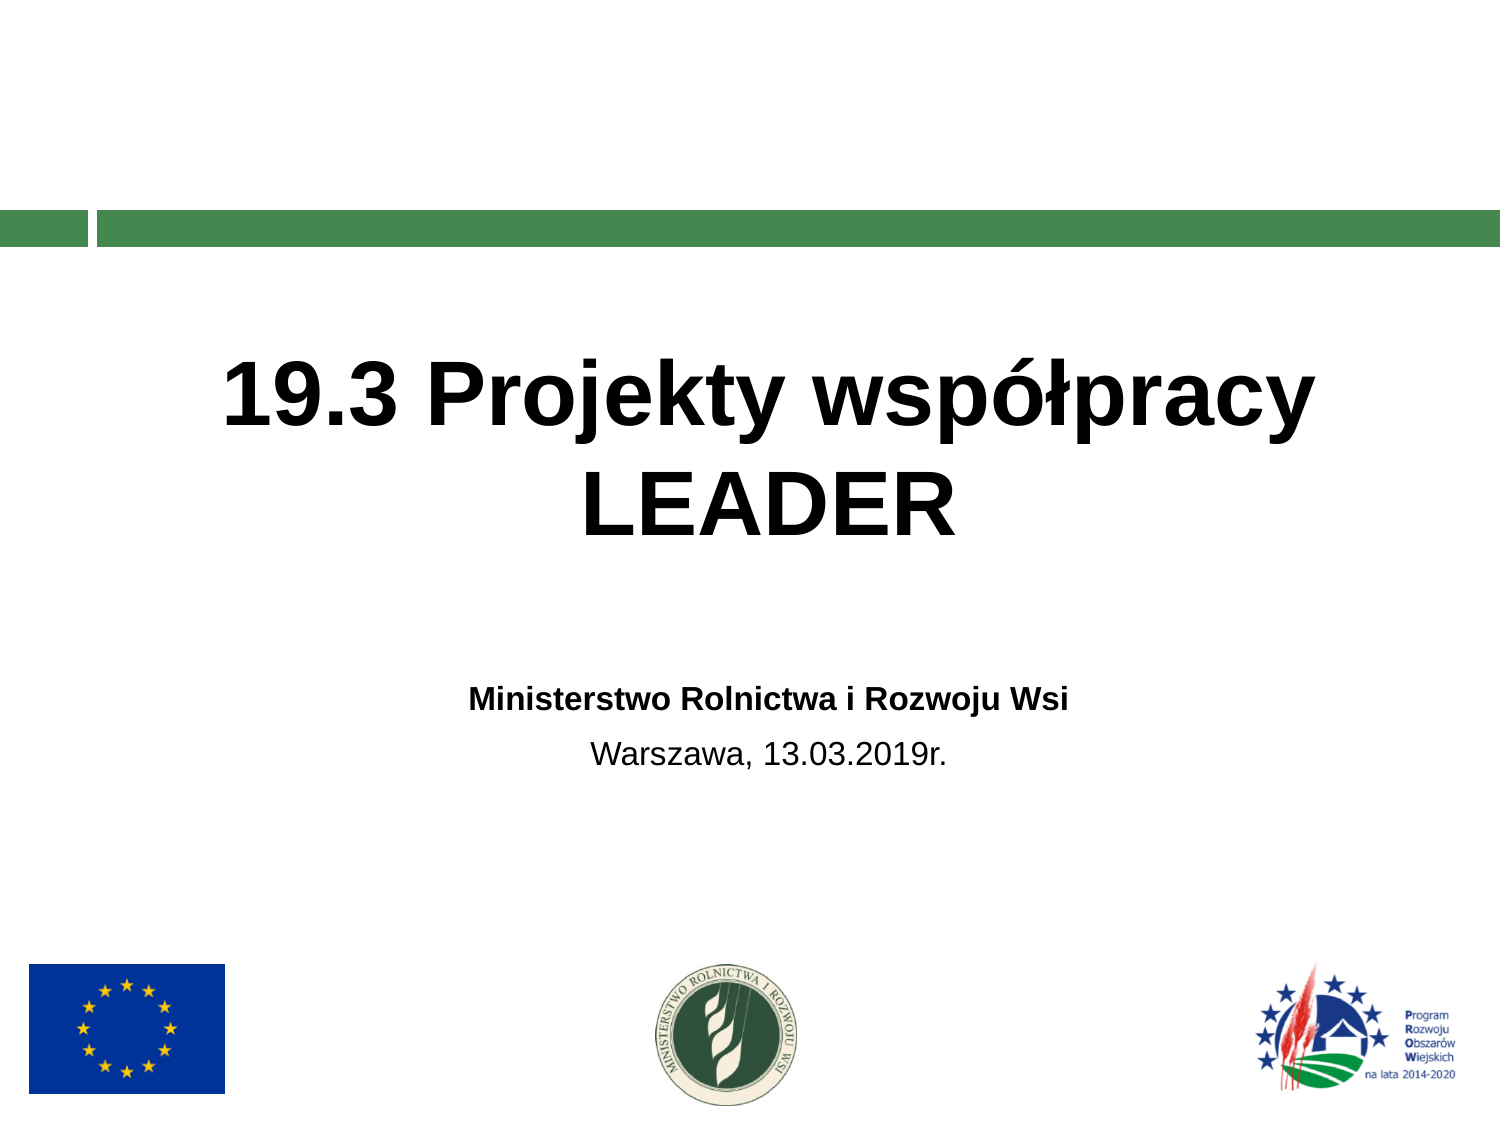

# 19.3 Projekty współpracy LEADER
Ministerstwo Rolnictwa i Rozwoju Wsi
Warszawa, 13.03.2019r.